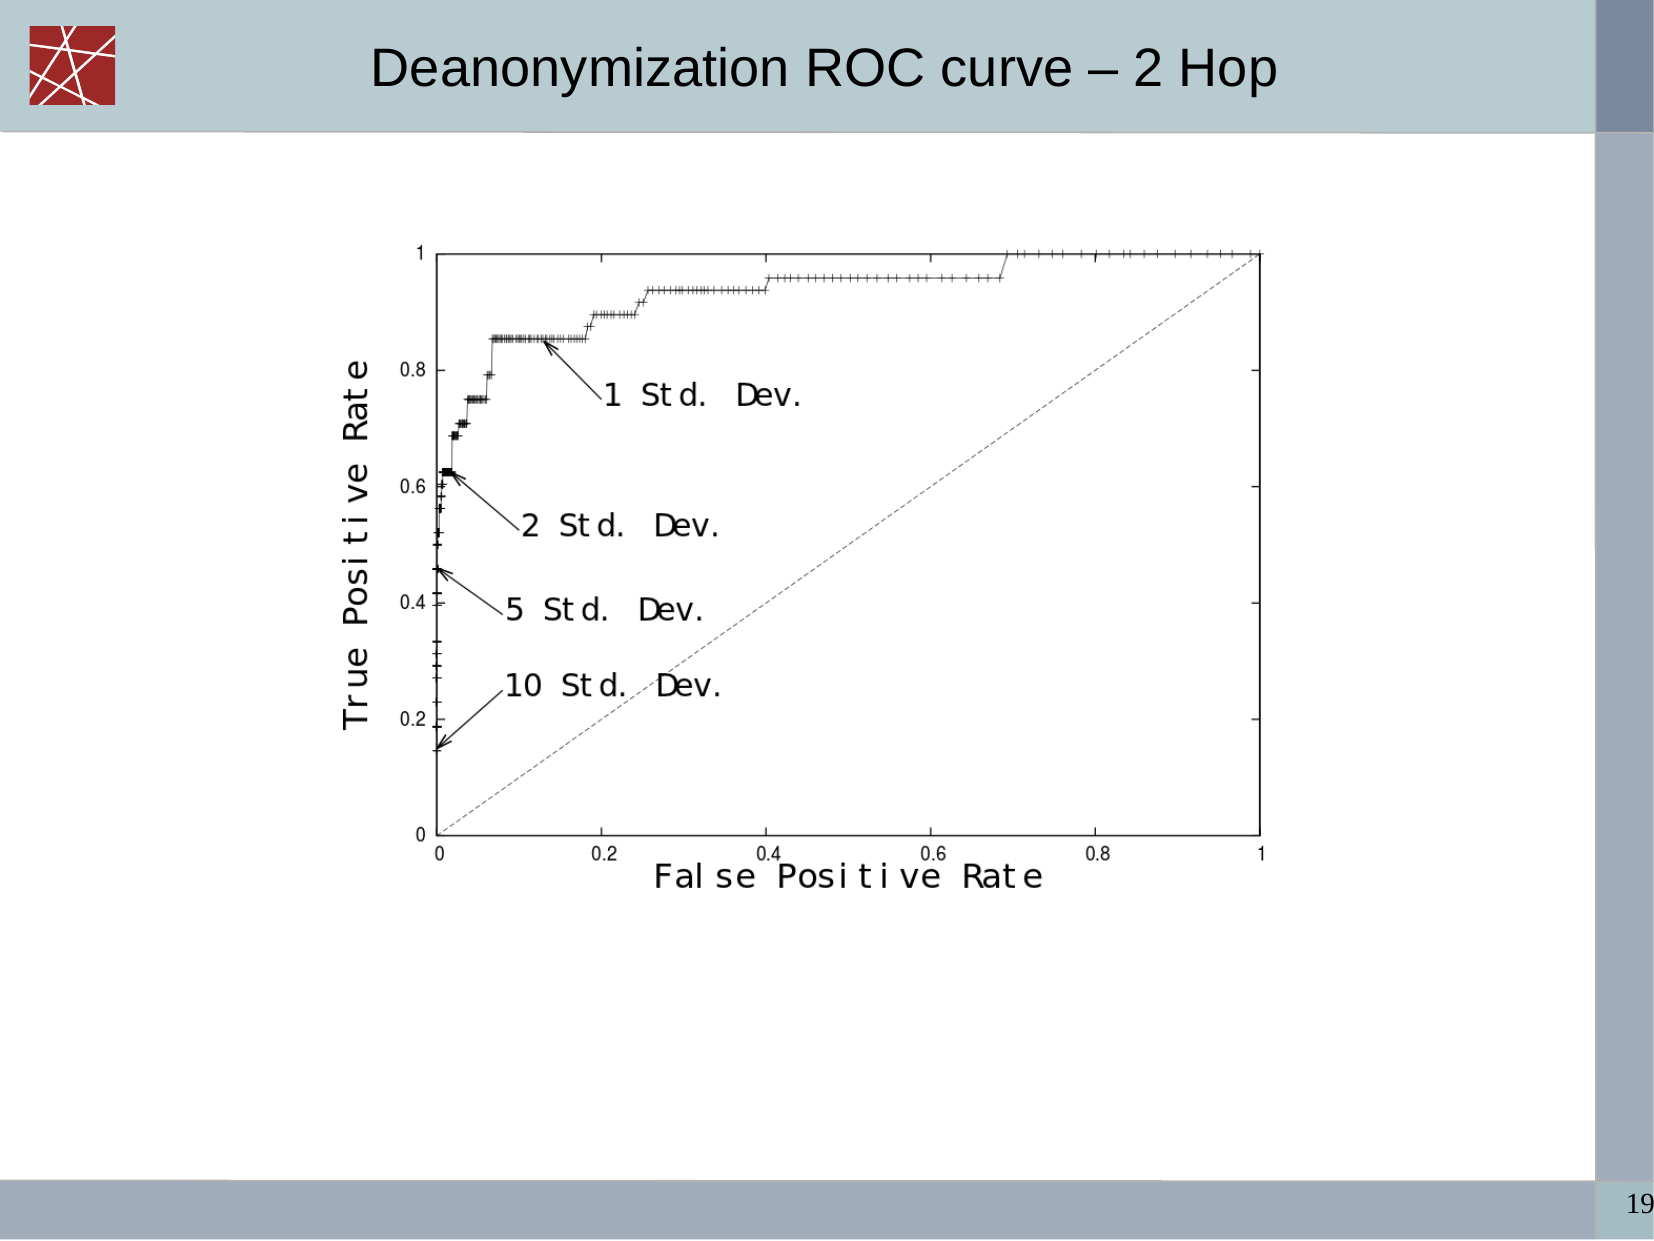

# Deanonymization ROC curve – 2 Hop
19